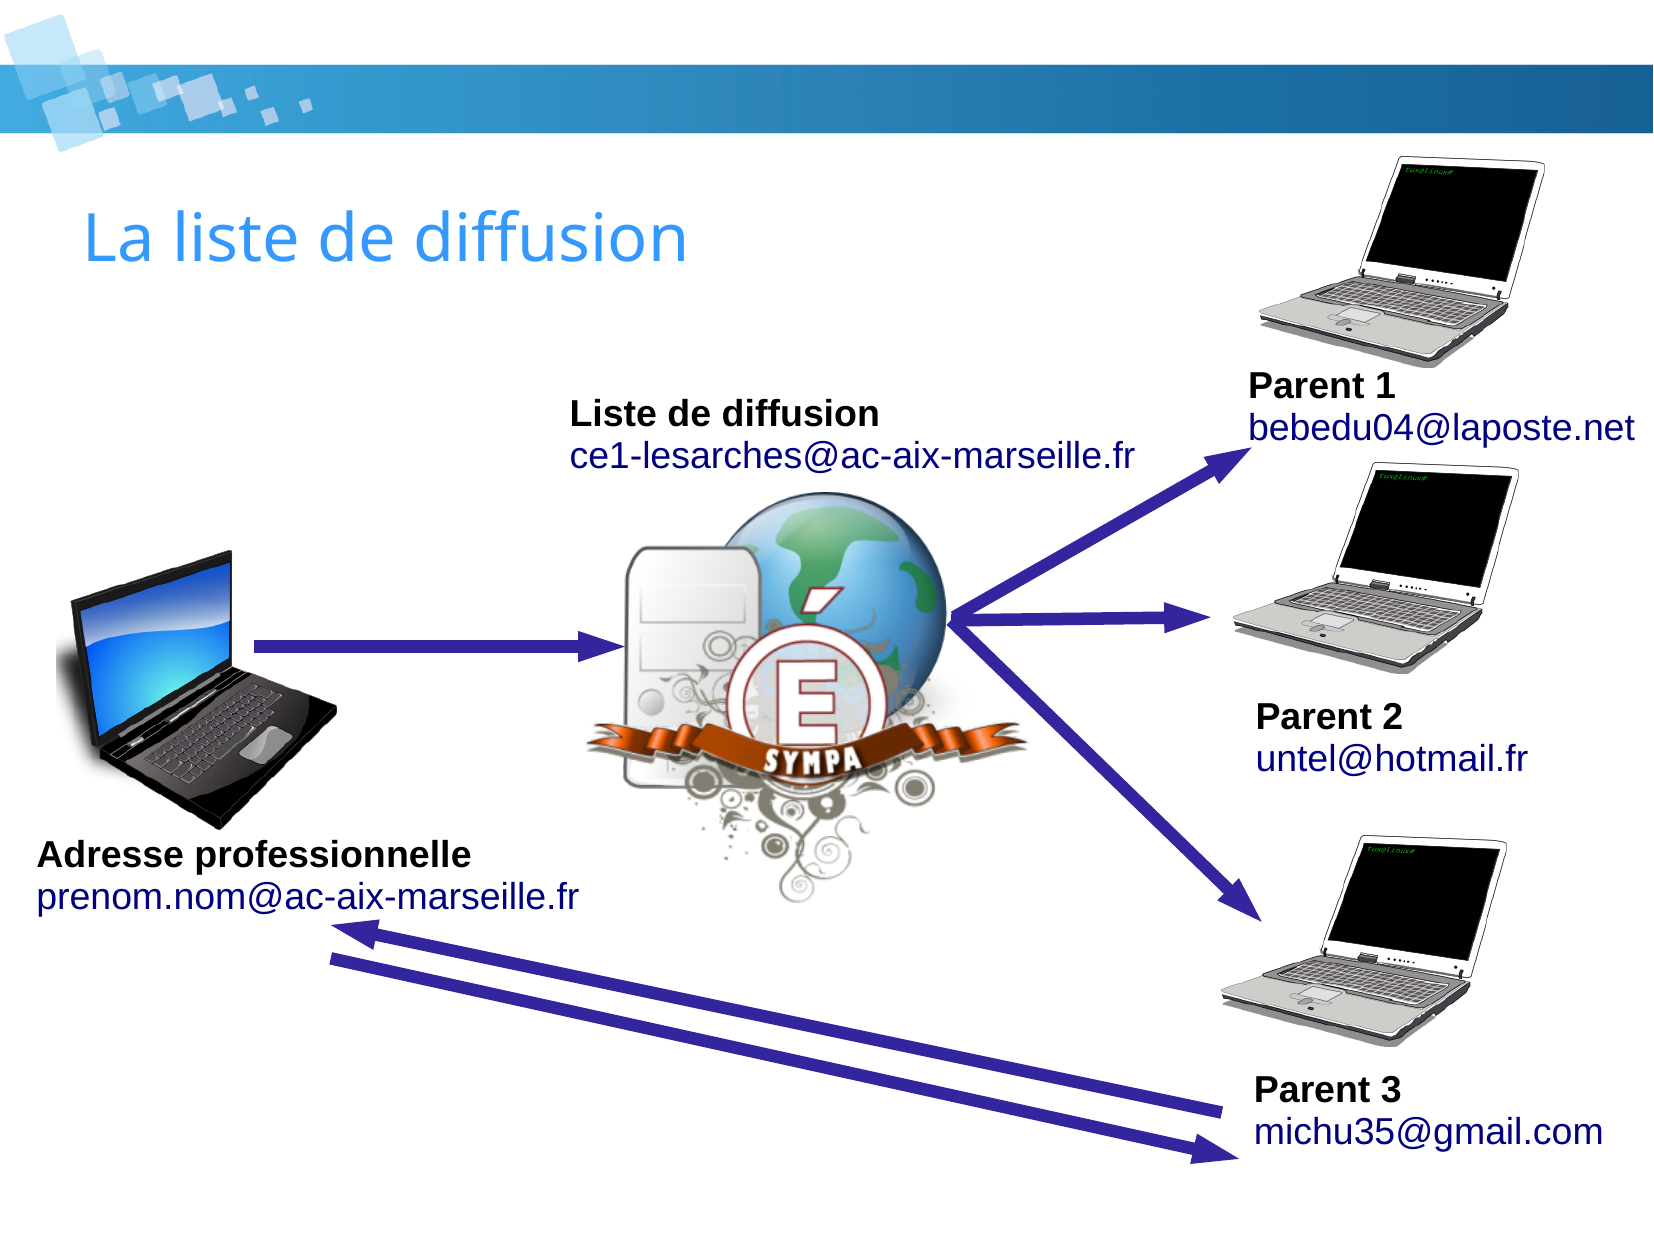

# La liste de diffusion
Parent 1
bebedu04@laposte.net
Liste de diffusion
ce1-lesarches@ac-aix-marseille.fr
Parent 2
untel@hotmail.fr
Adresse professionnelle
prenom.nom@ac-aix-marseille.fr
Parent 3
michu35@gmail.com